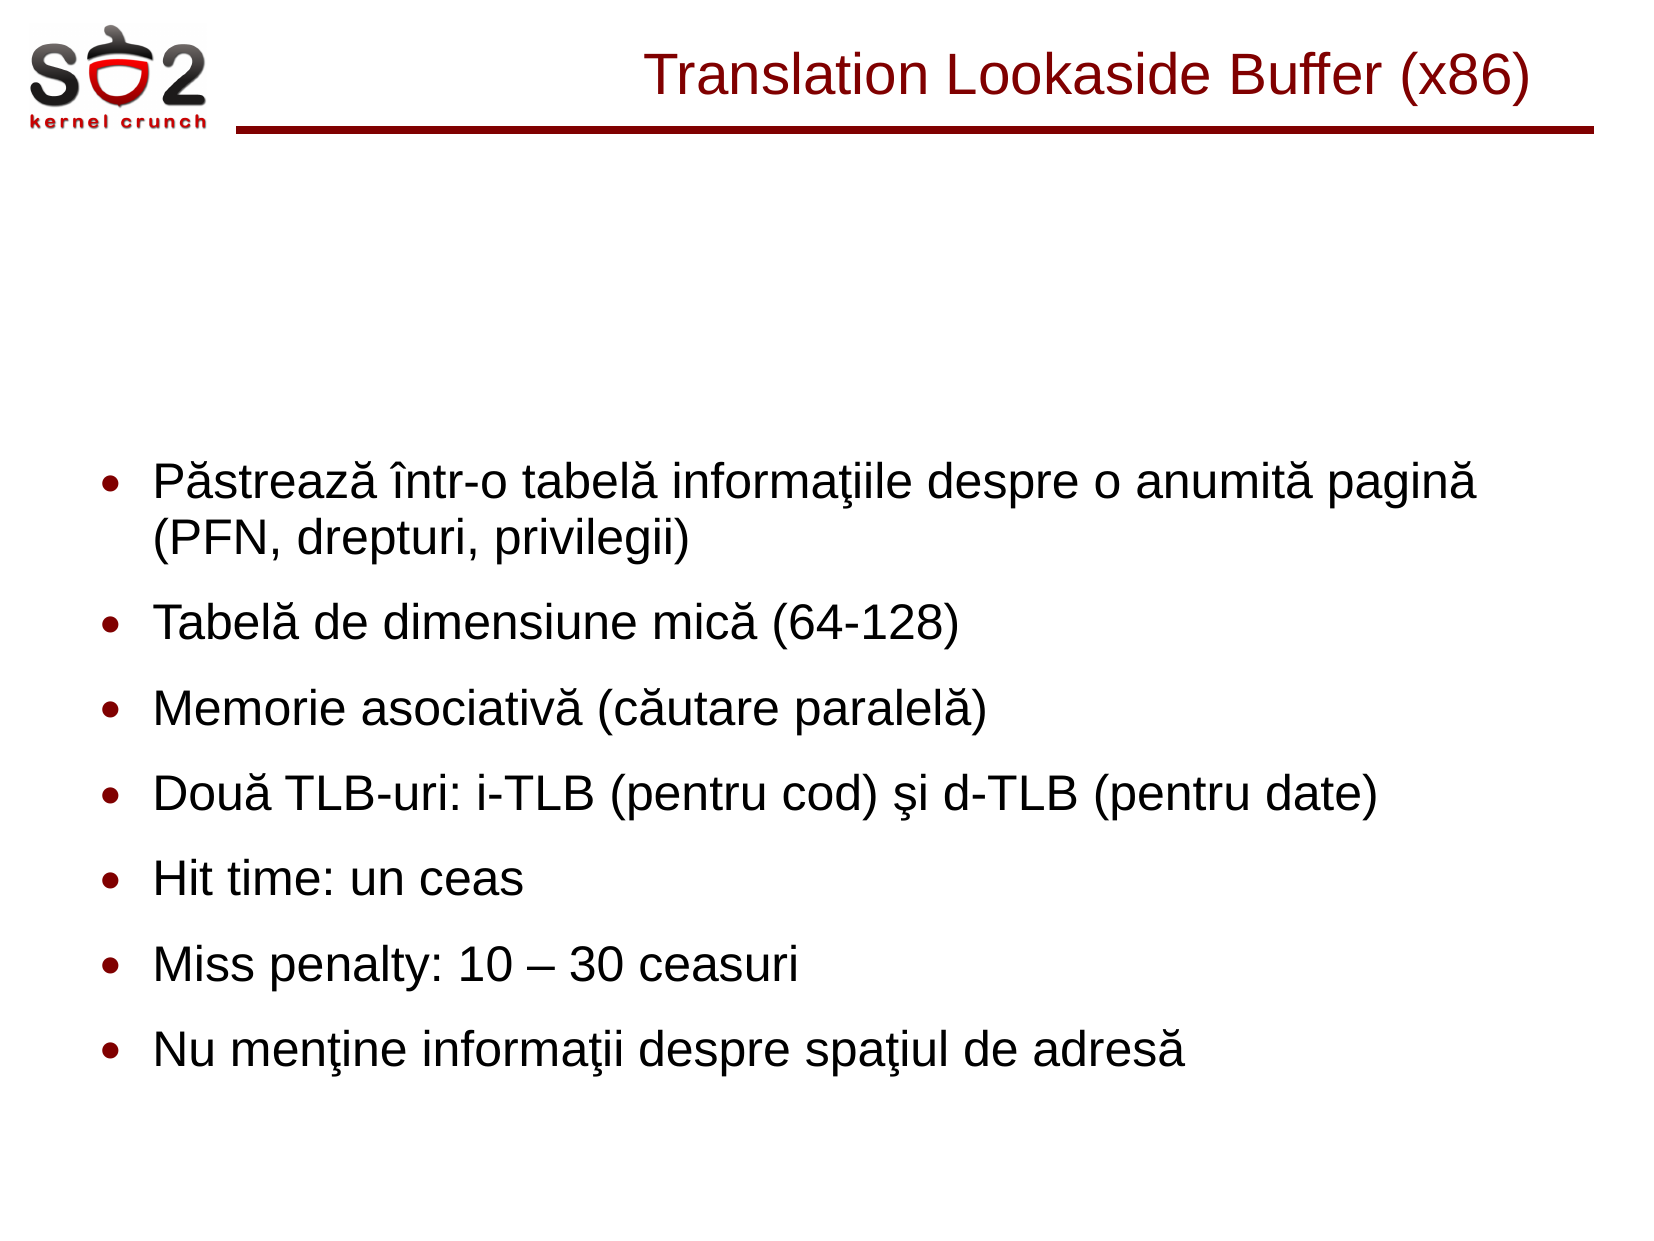

# Translation Lookaside Buffer (x86)
Păstrează într-o tabelă informaţiile despre o anumită pagină (PFN, drepturi, privilegii)
Tabelă de dimensiune mică (64-128)
Memorie asociativă (căutare paralelă)
Două TLB-uri: i-TLB (pentru cod) şi d-TLB (pentru date)
Hit time: un ceas
Miss penalty: 10 – 30 ceasuri
Nu menţine informaţii despre spaţiul de adresă